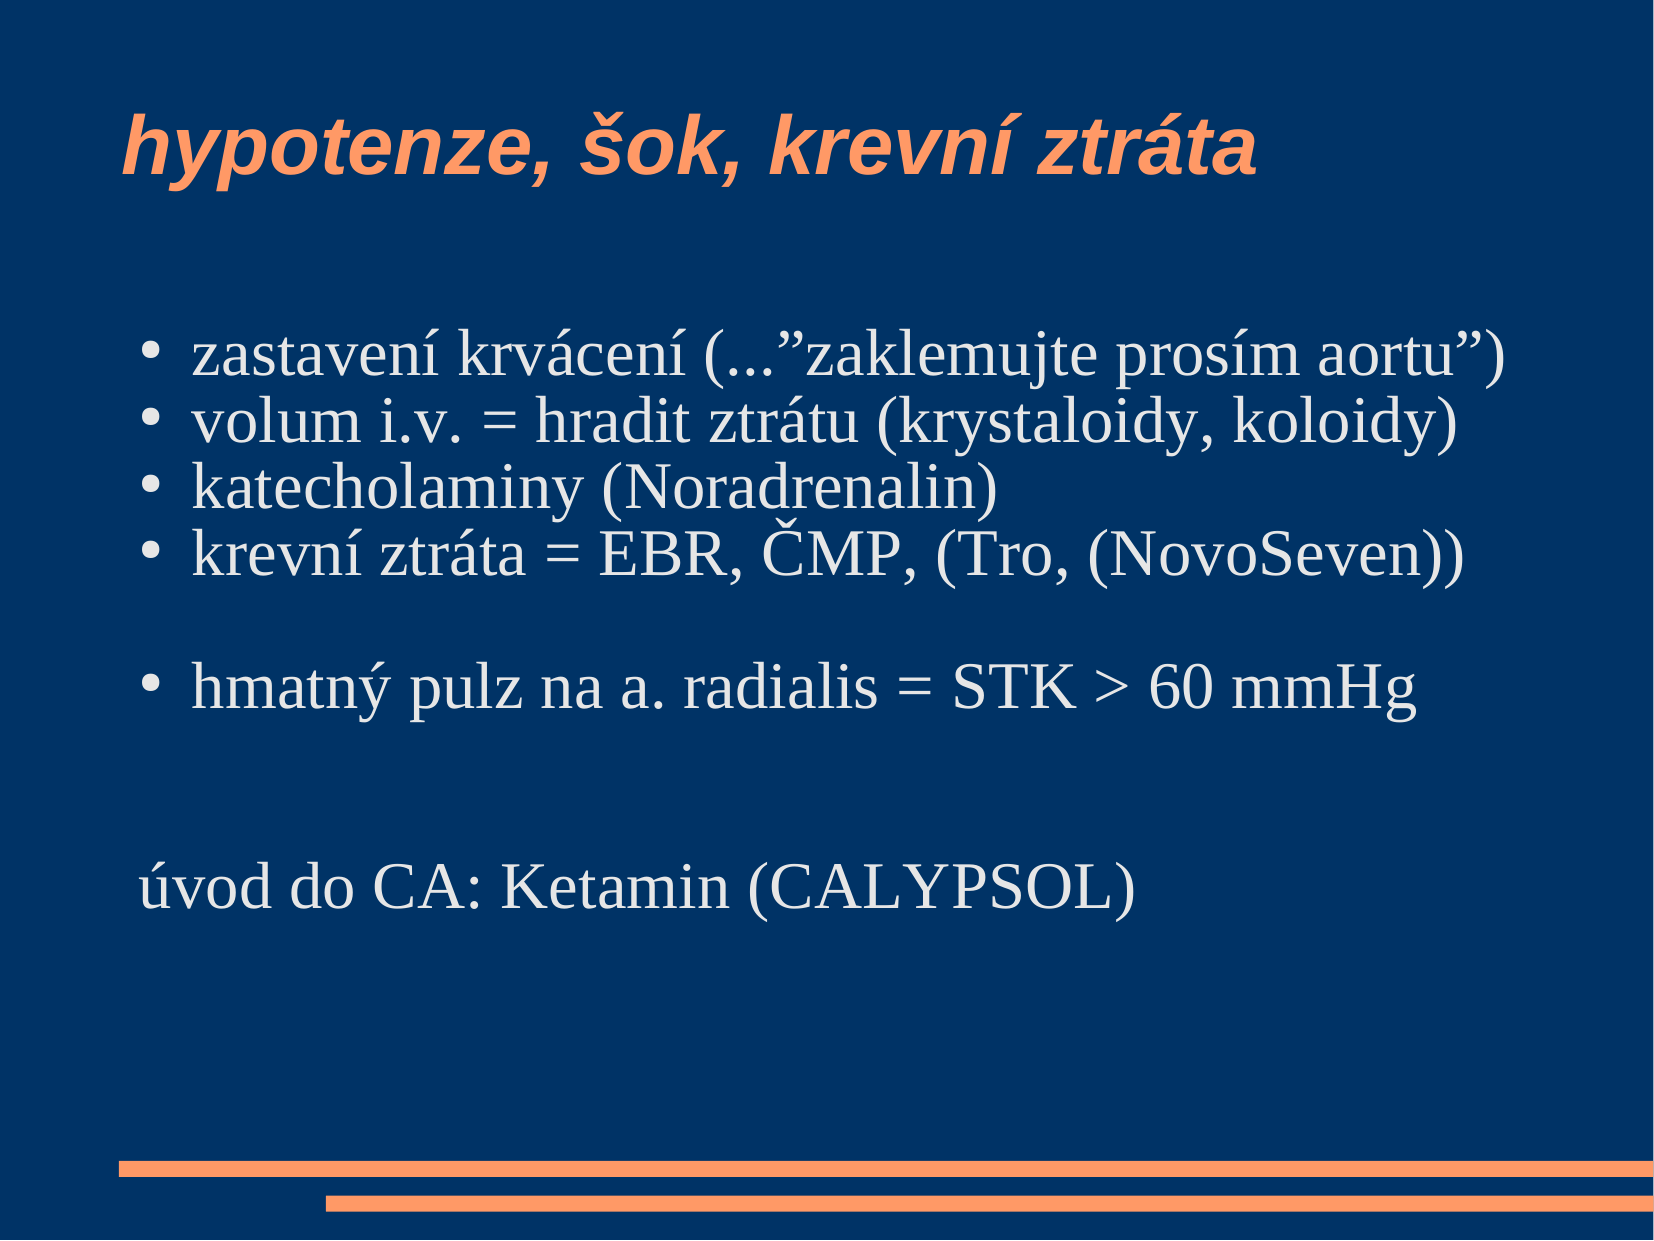

# hypotenze, šok, krevní ztráta
zastavení krvácení (...”zaklemujte prosím aortu”)
volum i.v. = hradit ztrátu (krystaloidy, koloidy)
katecholaminy (Noradrenalin)
krevní ztráta = EBR, ČMP, (Tro, (NovoSeven))
hmatný pulz na a. radialis = STK > 60 mmHg
úvod do CA: Ketamin (CALYPSOL)